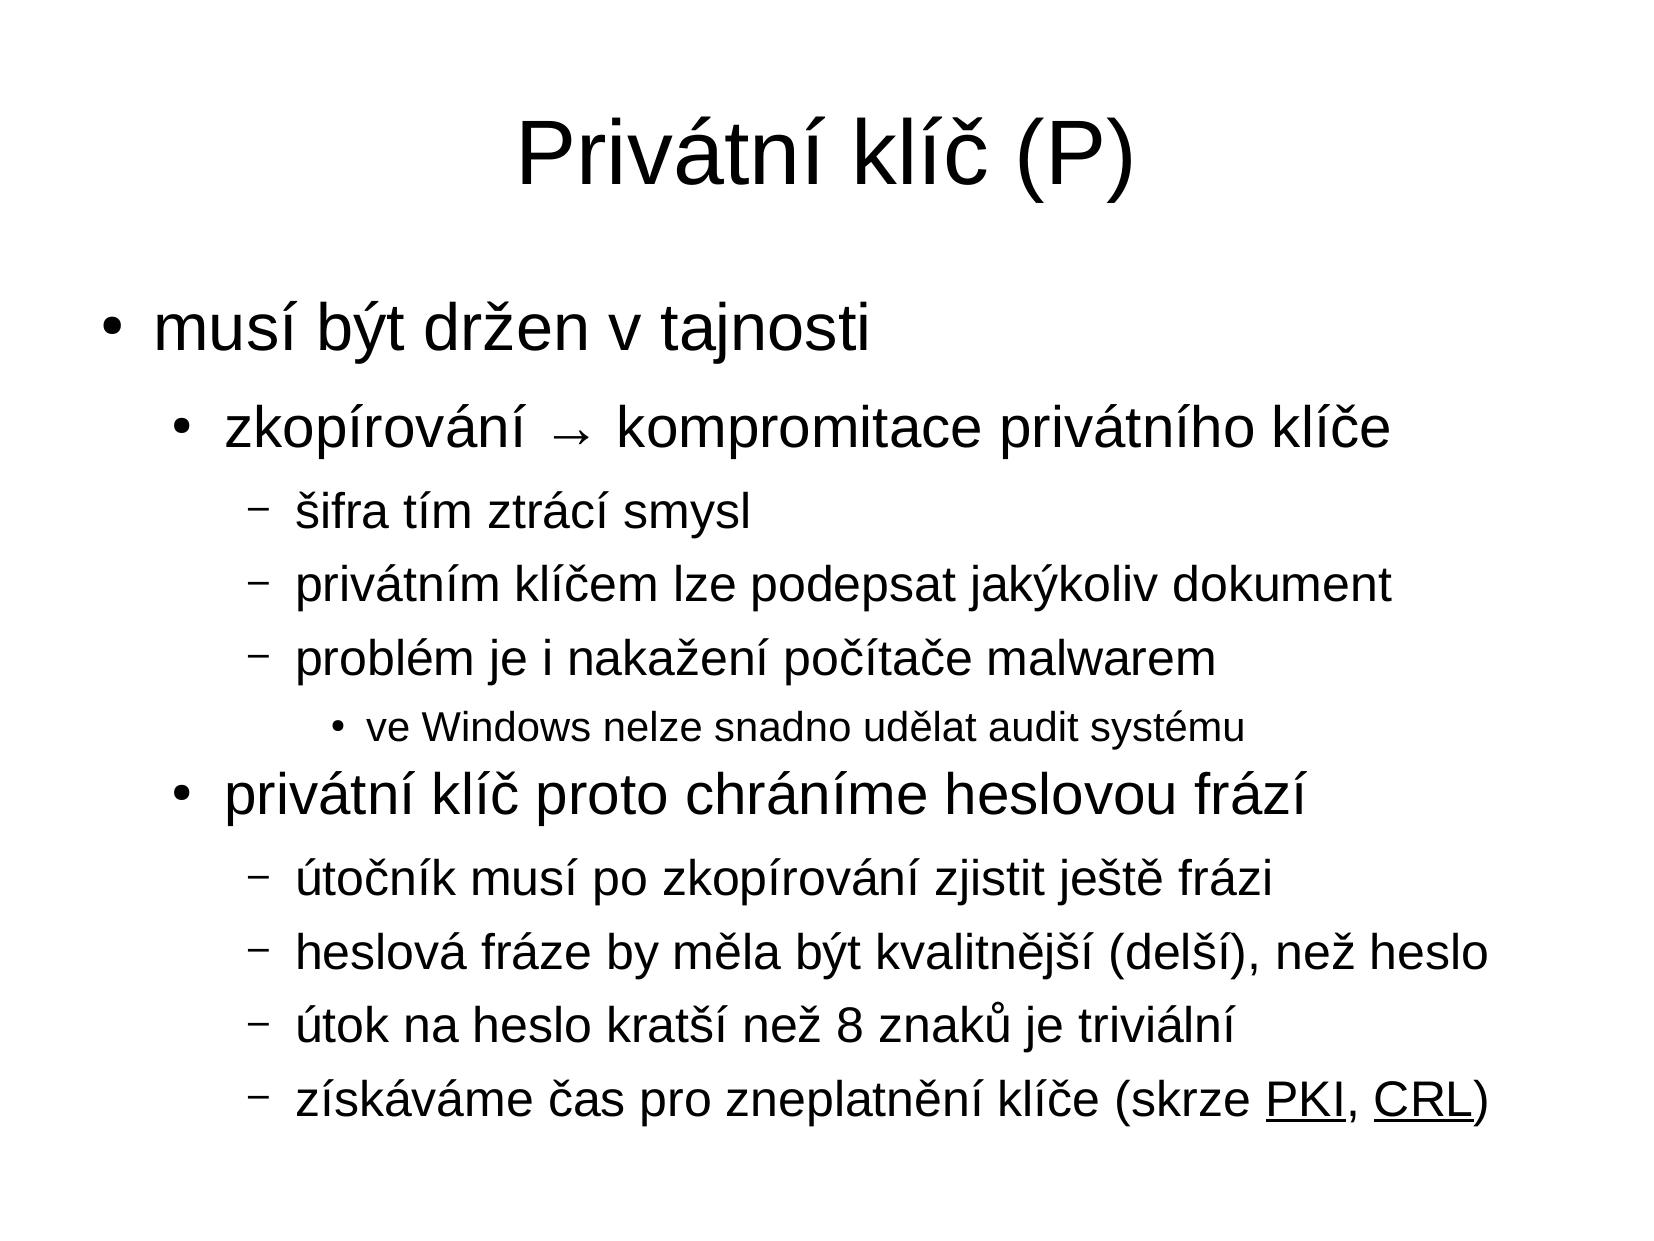

# Privátní klíč (P)
musí být držen v tajnosti
zkopírování → kompromitace privátního klíče
šifra tím ztrácí smysl
privátním klíčem lze podepsat jakýkoliv dokument
problém je i nakažení počítače malwarem
ve Windows nelze snadno udělat audit systému
privátní klíč proto chráníme heslovou frází
útočník musí po zkopírování zjistit ještě frázi
heslová fráze by měla být kvalitnější (delší), než heslo
útok na heslo kratší než 8 znaků je triviální
získáváme čas pro zneplatnění klíče (skrze PKI, CRL)